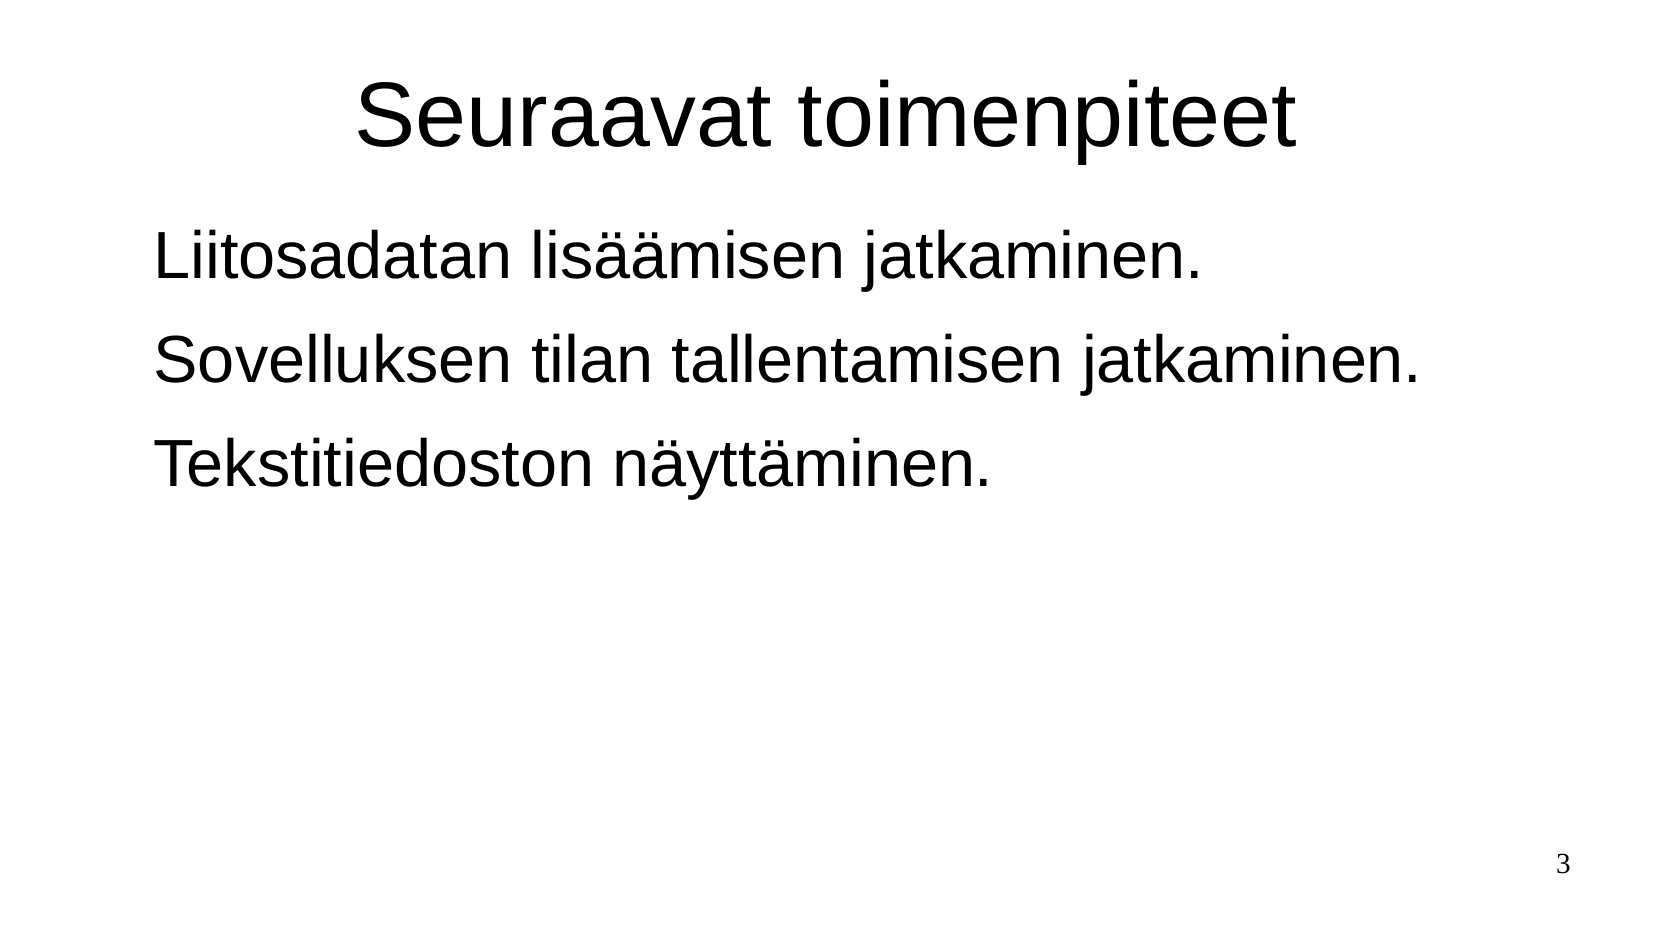

# Seuraavat toimenpiteet
Liitosadatan lisäämisen jatkaminen.
Sovelluksen tilan tallentamisen jatkaminen.
Tekstitiedoston näyttäminen.
3